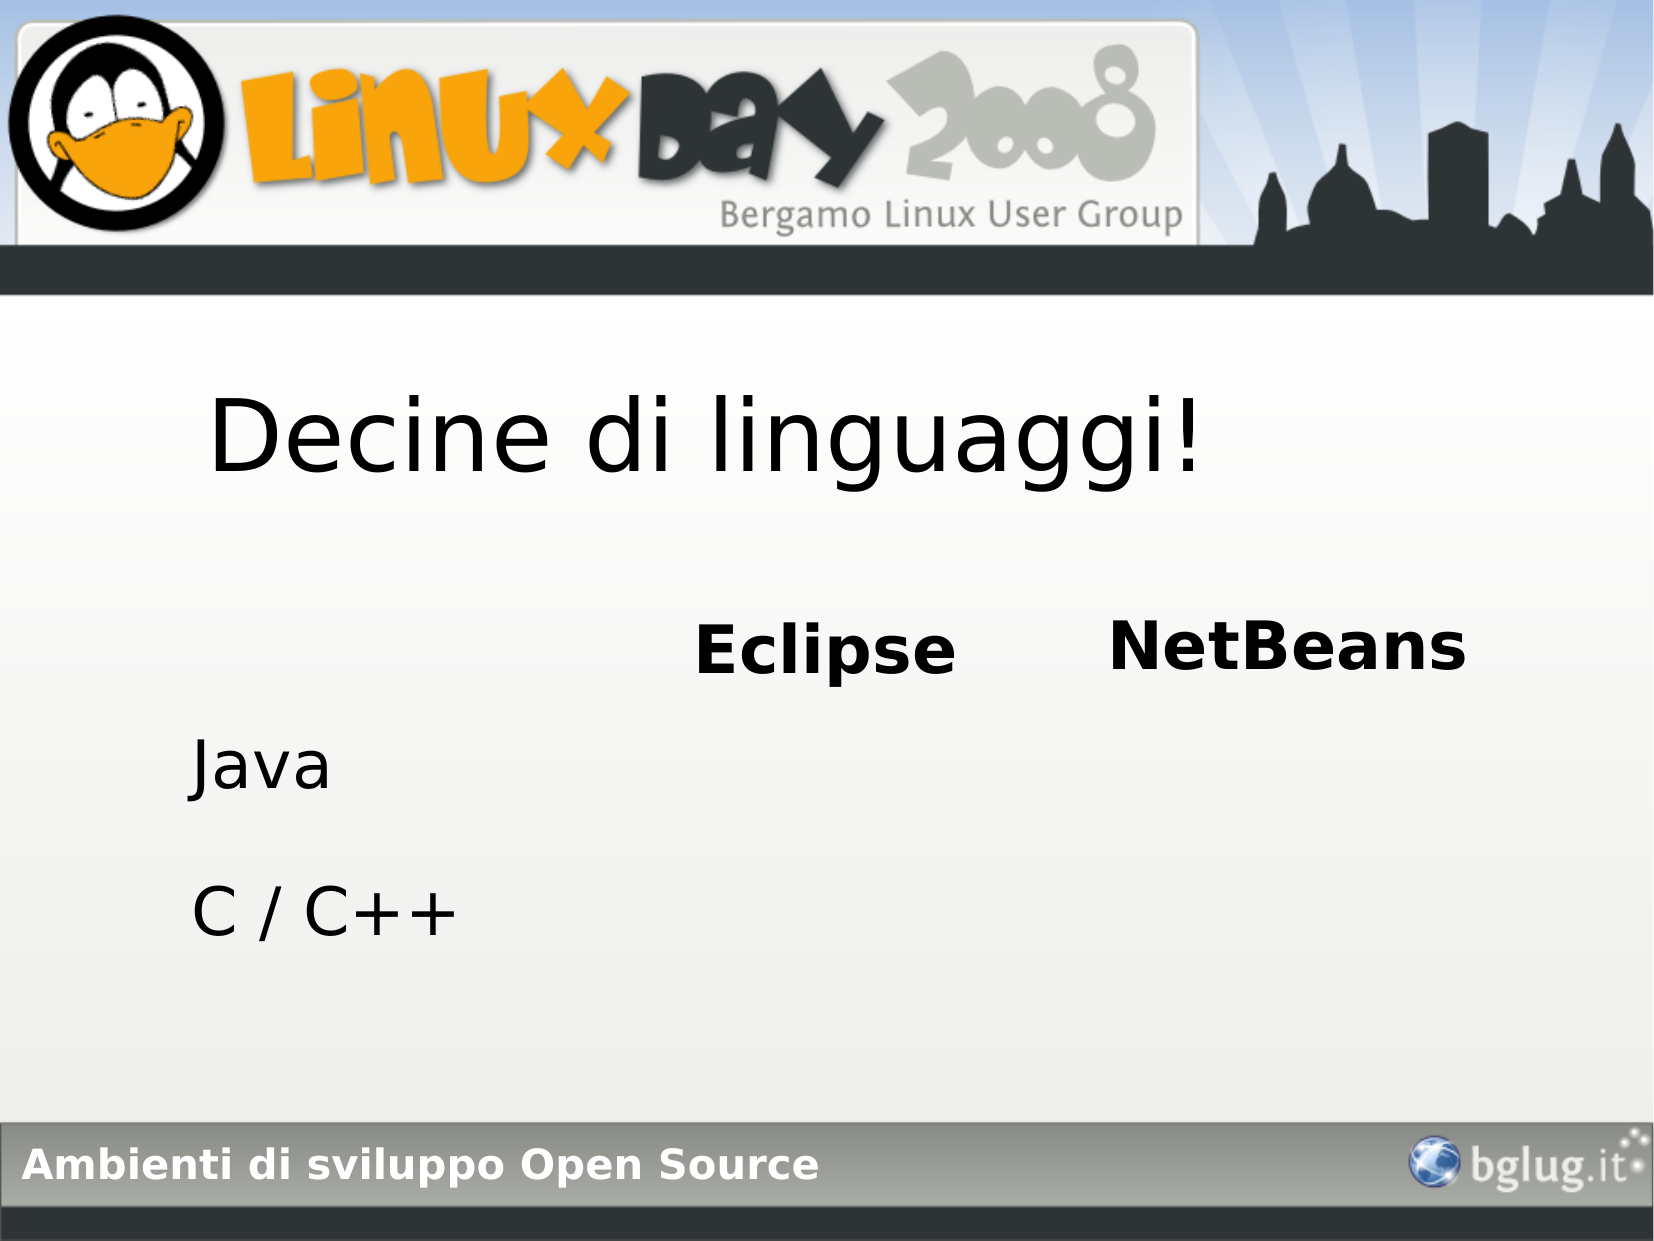

Decine di linguaggi!
NetBeans
Eclipse
Java
 (JDT)
C / C++
 (CDT)
Ambienti di sviluppo Open Source